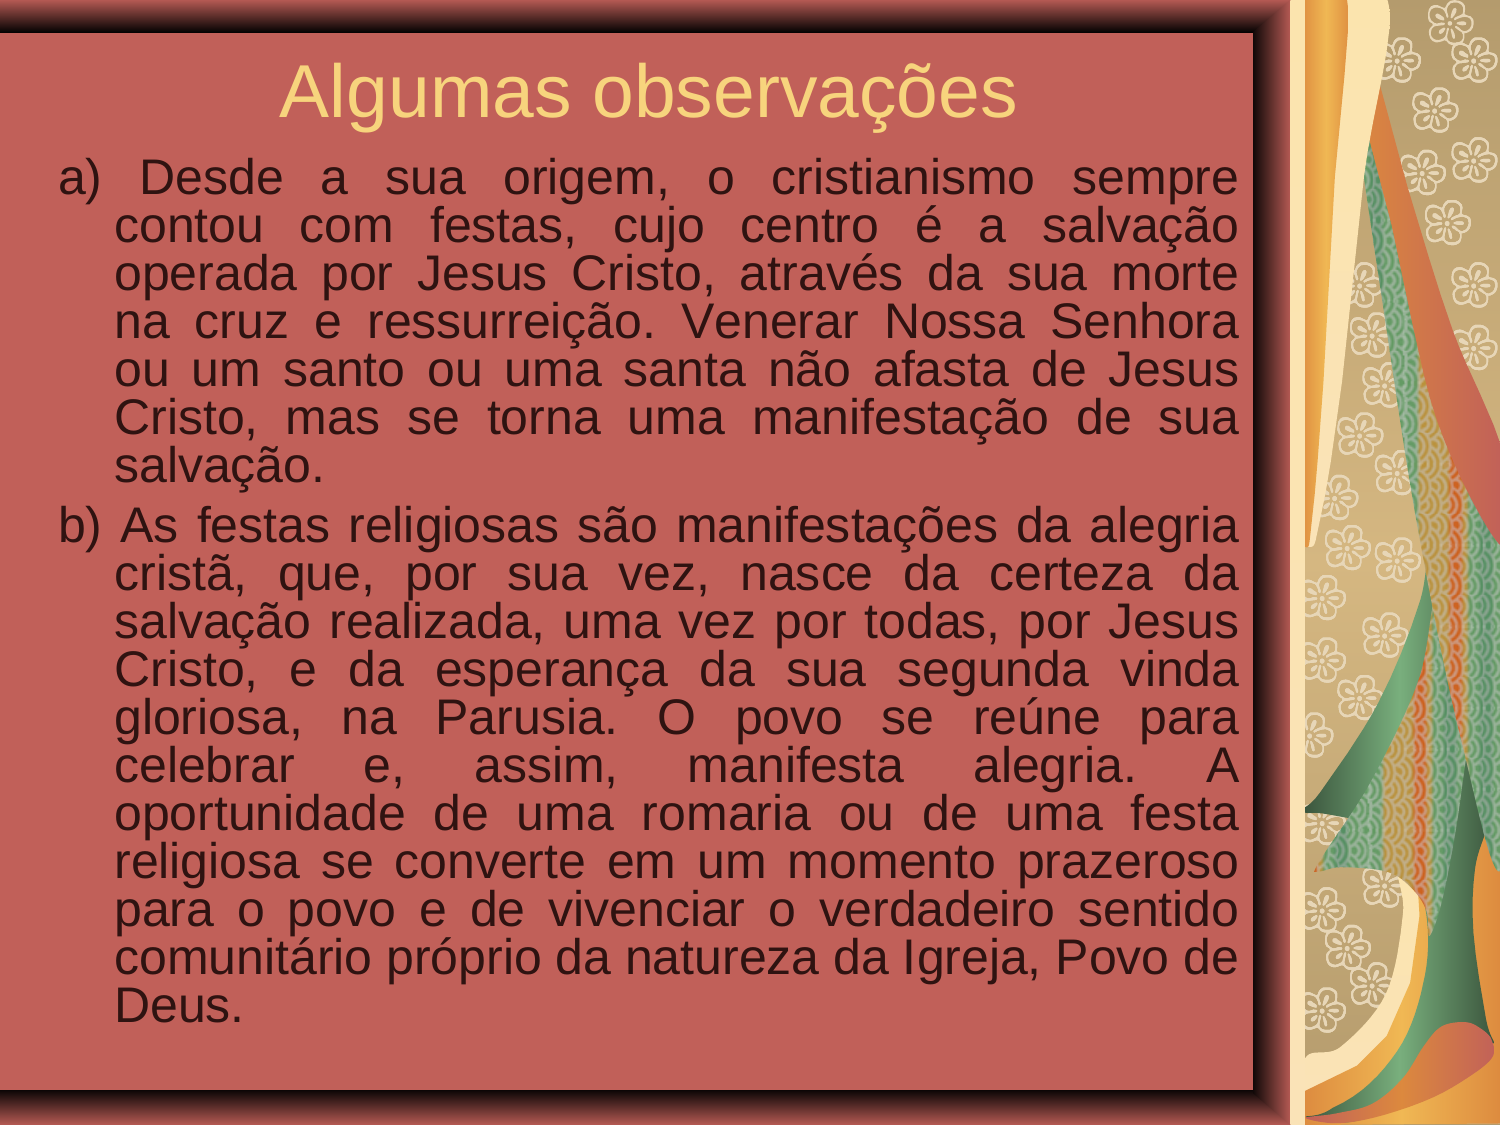

# Algumas observações
a) Desde a sua origem, o cristianismo sempre contou com festas, cujo centro é a salvação operada por Jesus Cristo, através da sua morte na cruz e ressurreição. Venerar Nossa Senhora ou um santo ou uma santa não afasta de Jesus Cristo, mas se torna uma manifestação de sua salvação.
b) As festas religiosas são manifestações da alegria cristã, que, por sua vez, nasce da certeza da salvação realizada, uma vez por todas, por Jesus Cristo, e da esperança da sua segunda vinda gloriosa, na Parusia. O povo se reúne para celebrar e, assim, manifesta alegria. A oportunidade de uma romaria ou de uma festa religiosa se converte em um momento prazeroso para o povo e de vivenciar o verdadeiro sentido comunitário próprio da natureza da Igreja, Povo de Deus.